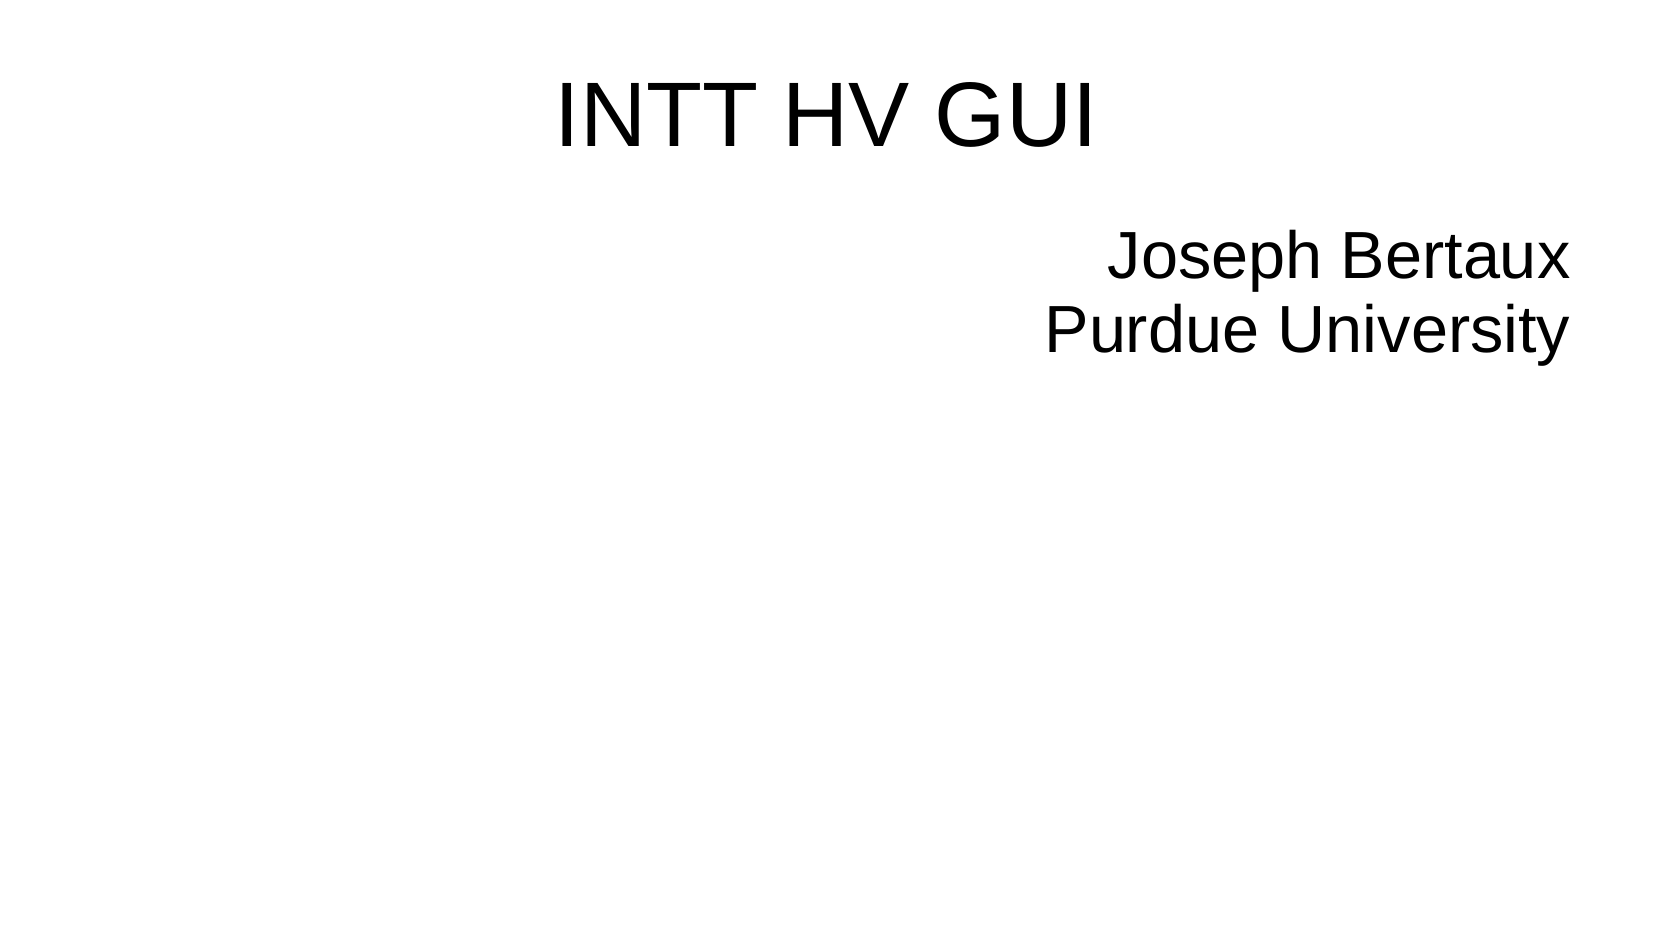

# INTT HV GUI
Joseph Bertaux
Purdue University